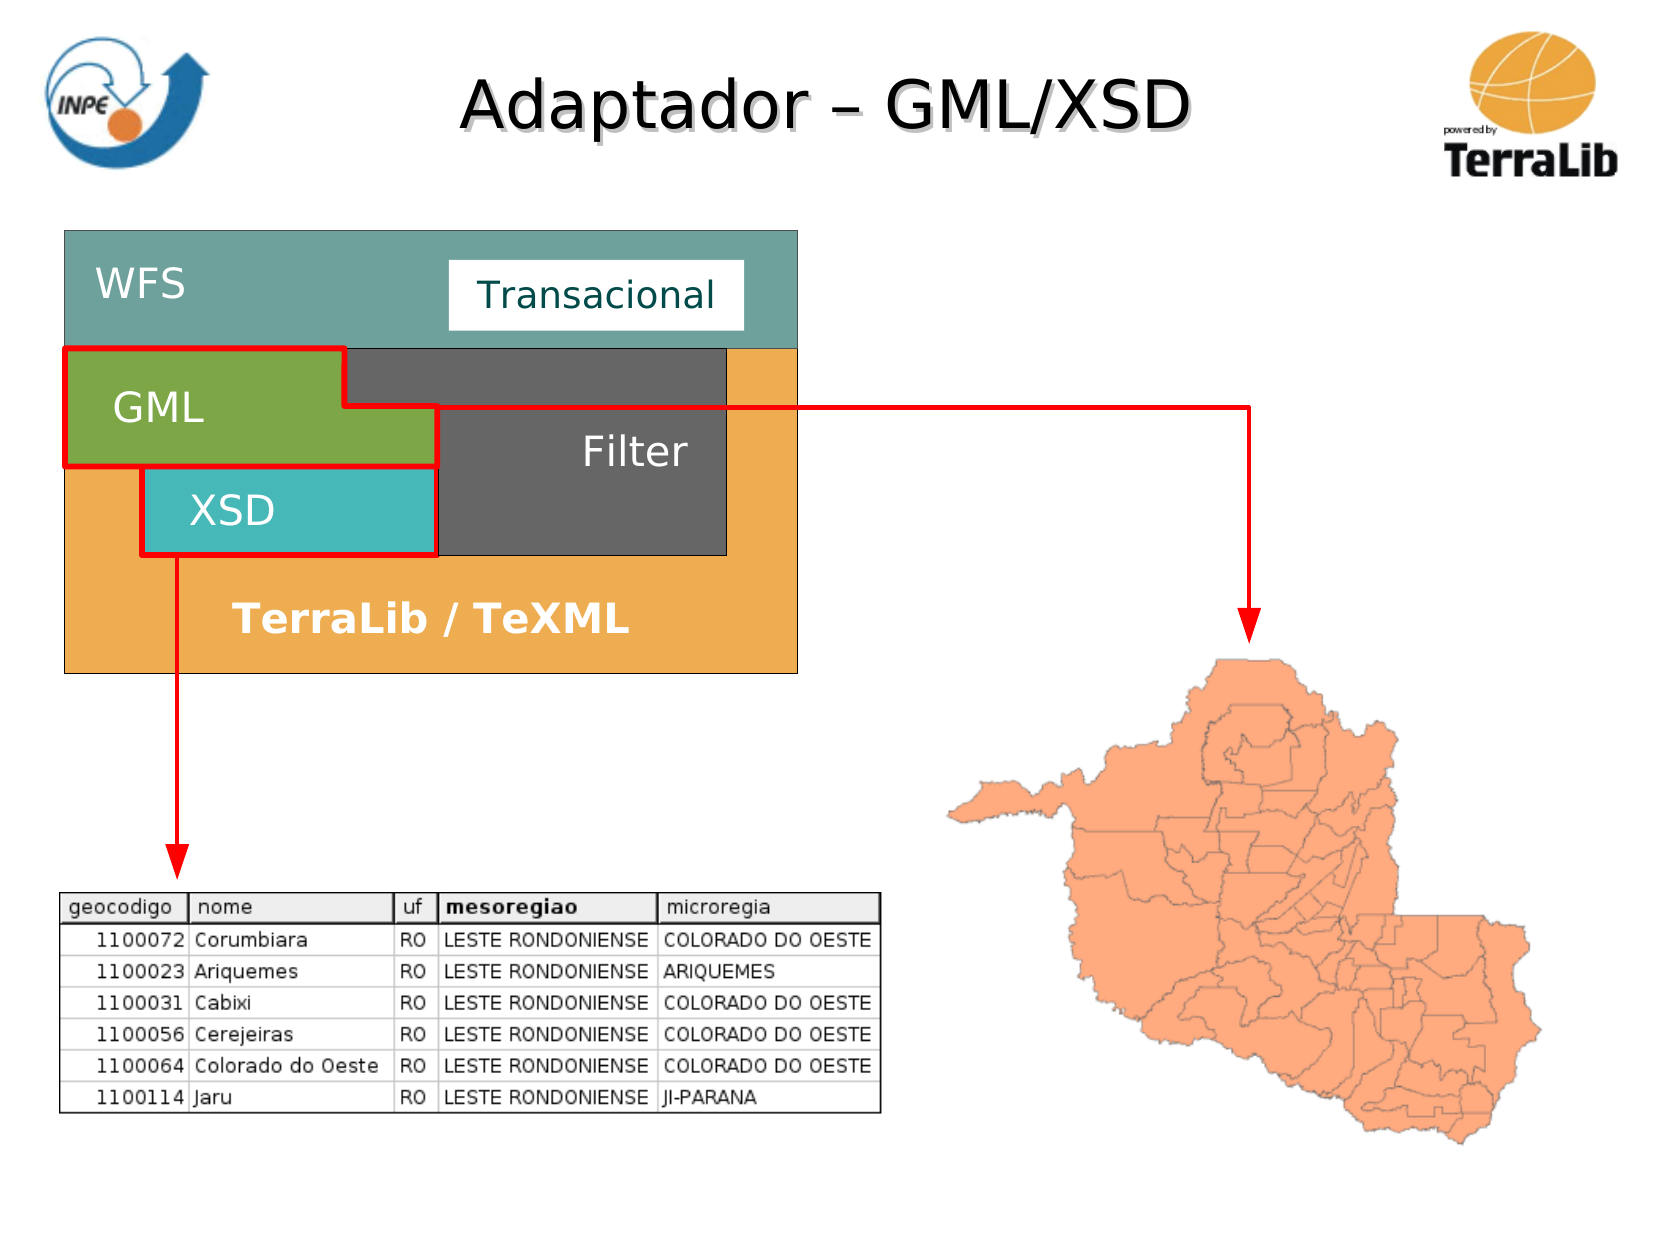

# Adaptador – GML/XSD
WFS
Transacional
TerraLib / TeXML
GML
Filter
XSD